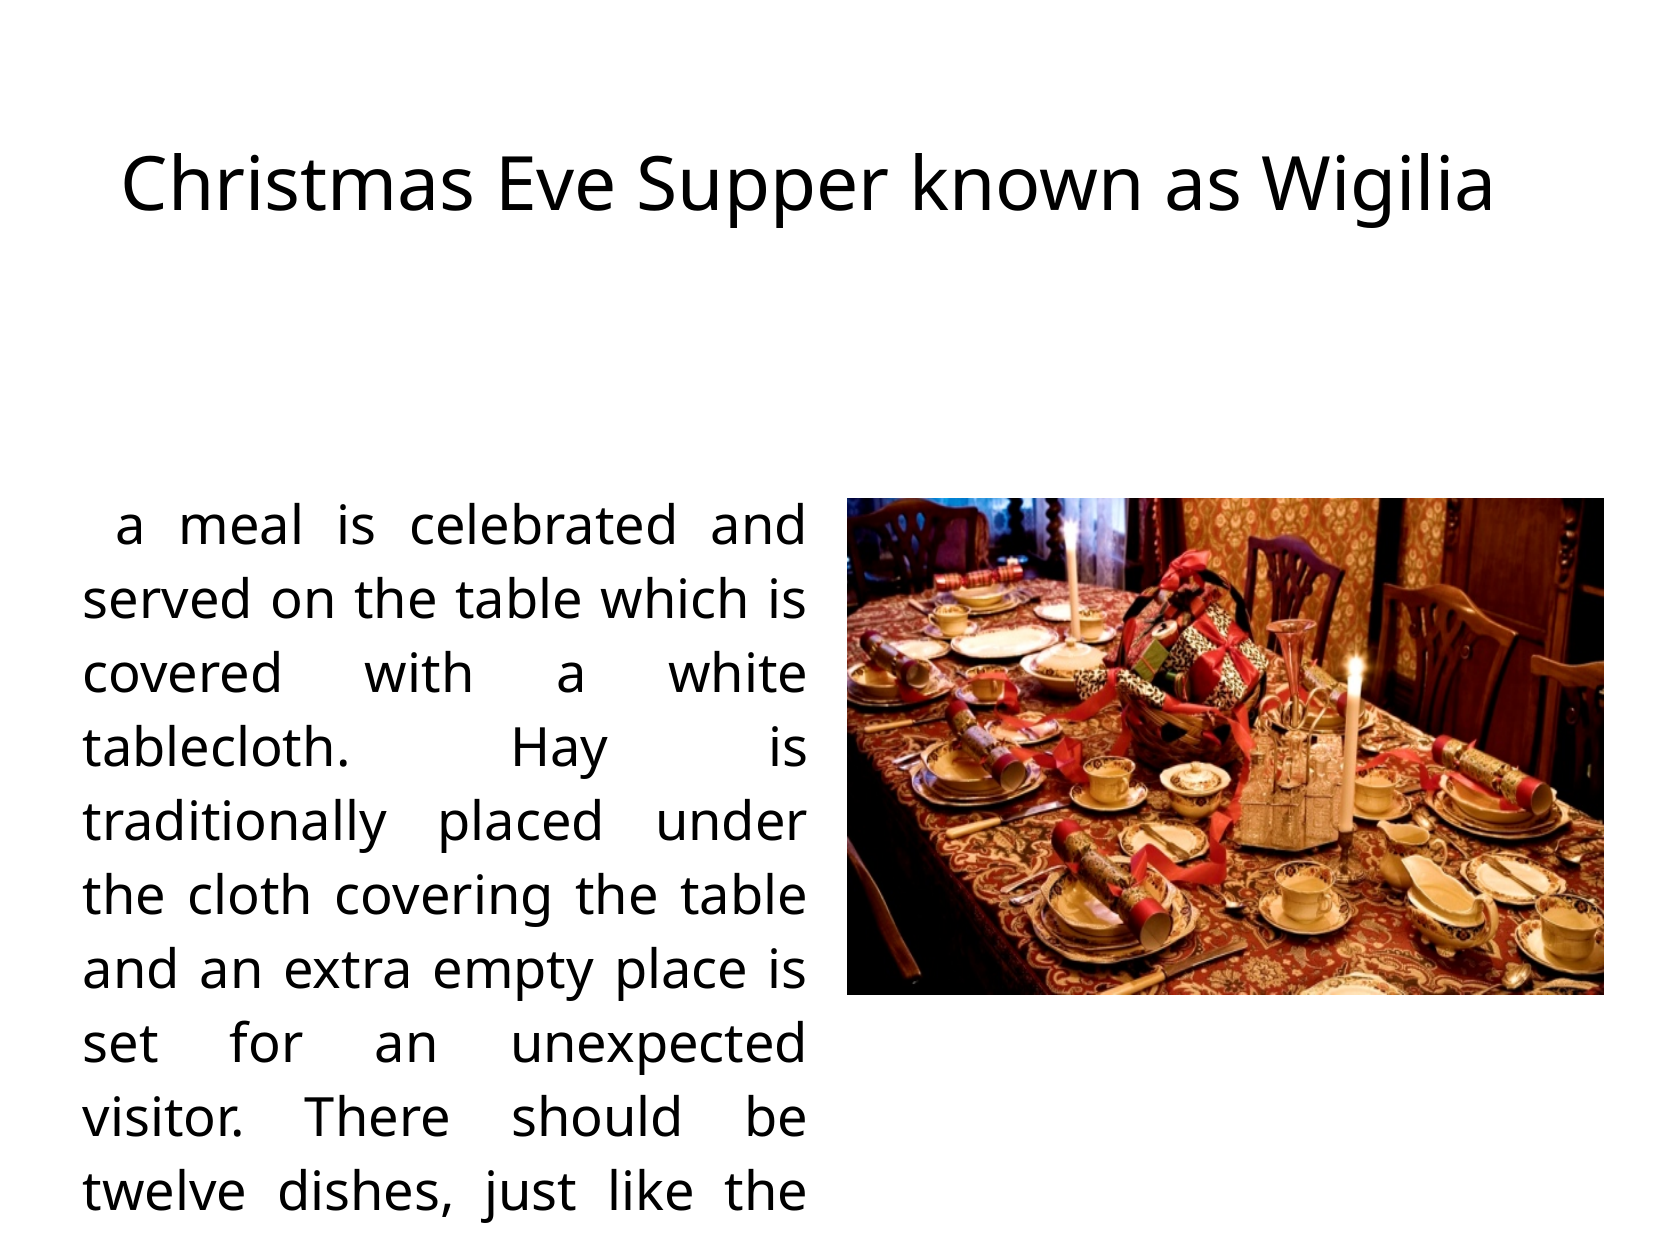

Christmas Eve Supper known as Wigilia
# a meal is celebrated and served on the table which is covered with a white tablecloth. Hay is traditionally placed under the cloth covering the table and an extra empty place is set for an unexpected visitor. There should be twelve dishes, just like the Twelve Apostles, and that the celebration should start when the first star appears.